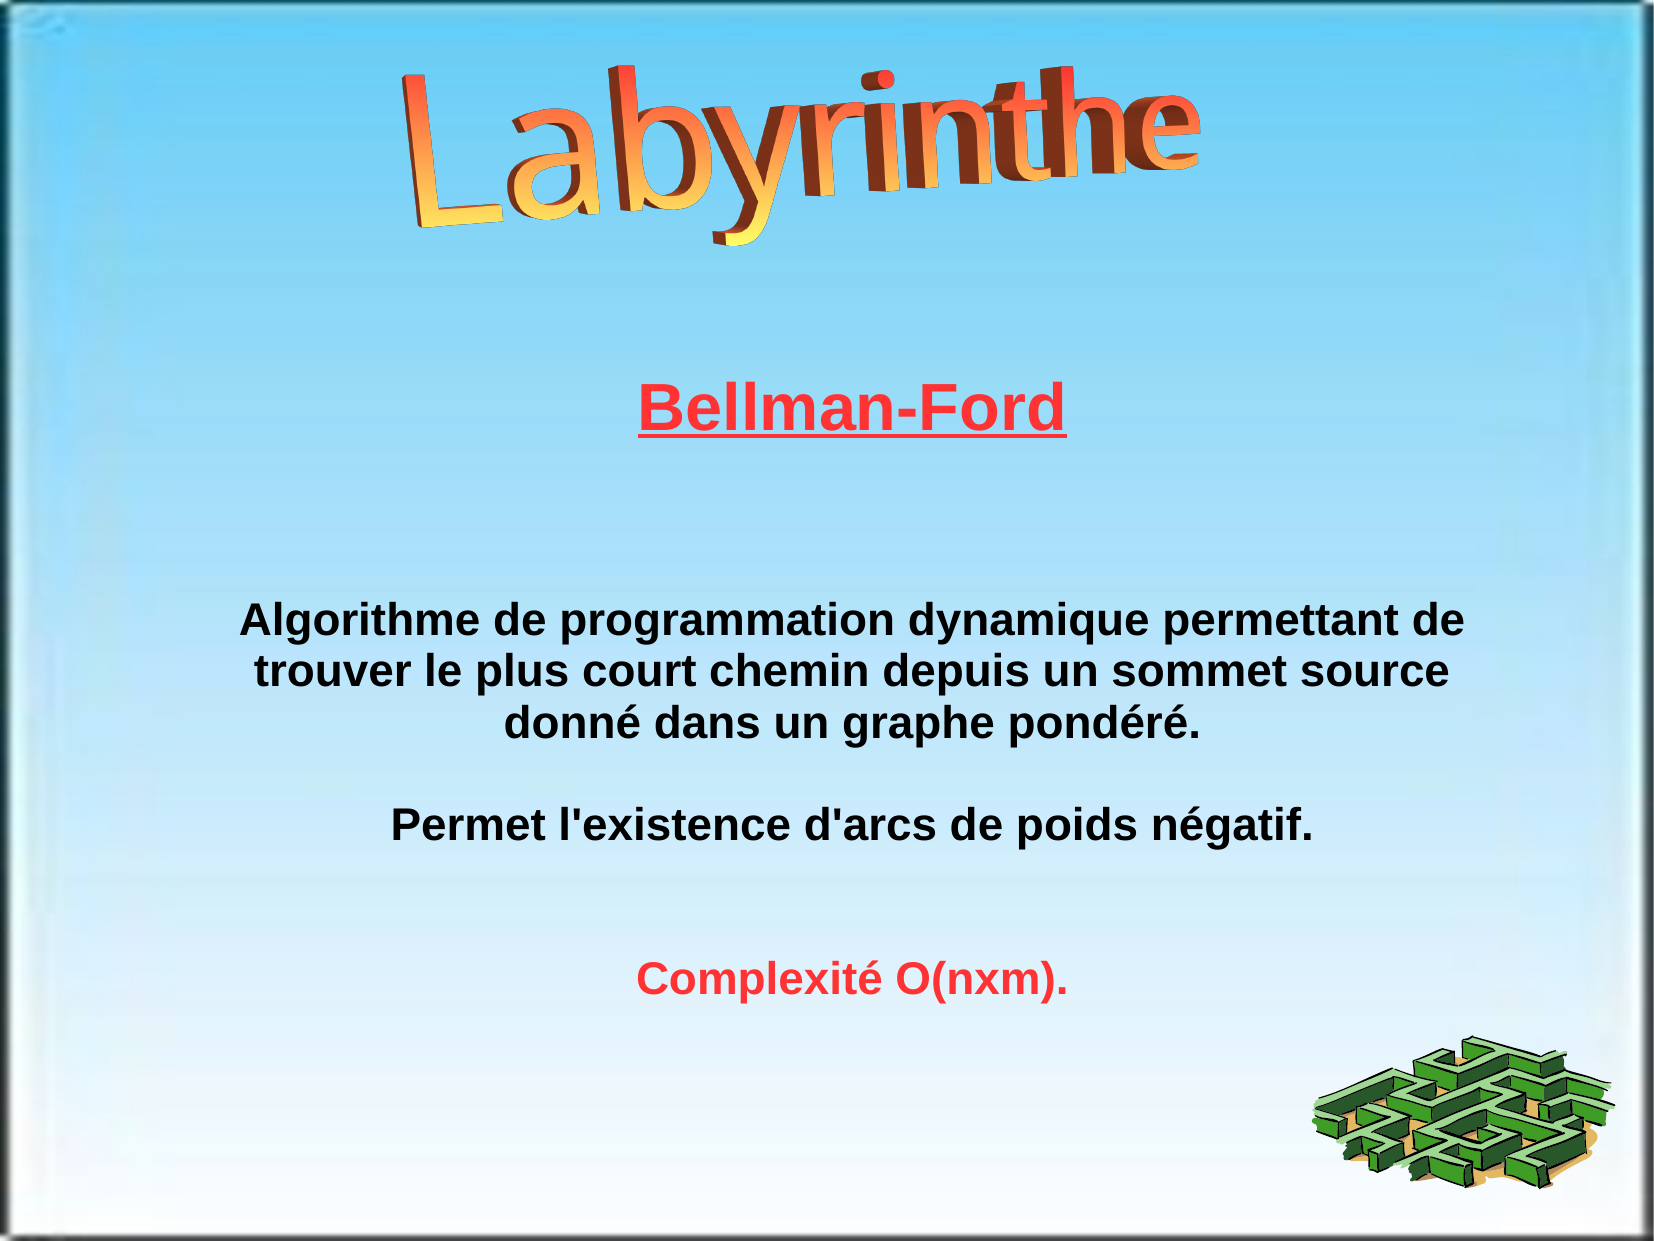

#
Labyrinthe
Bellman-Ford
Algorithme de programmation dynamique permettant de trouver le plus court chemin depuis un sommet source donné dans un graphe pondéré.
Permet l'existence d'arcs de poids négatif.
Complexité O(nxm).